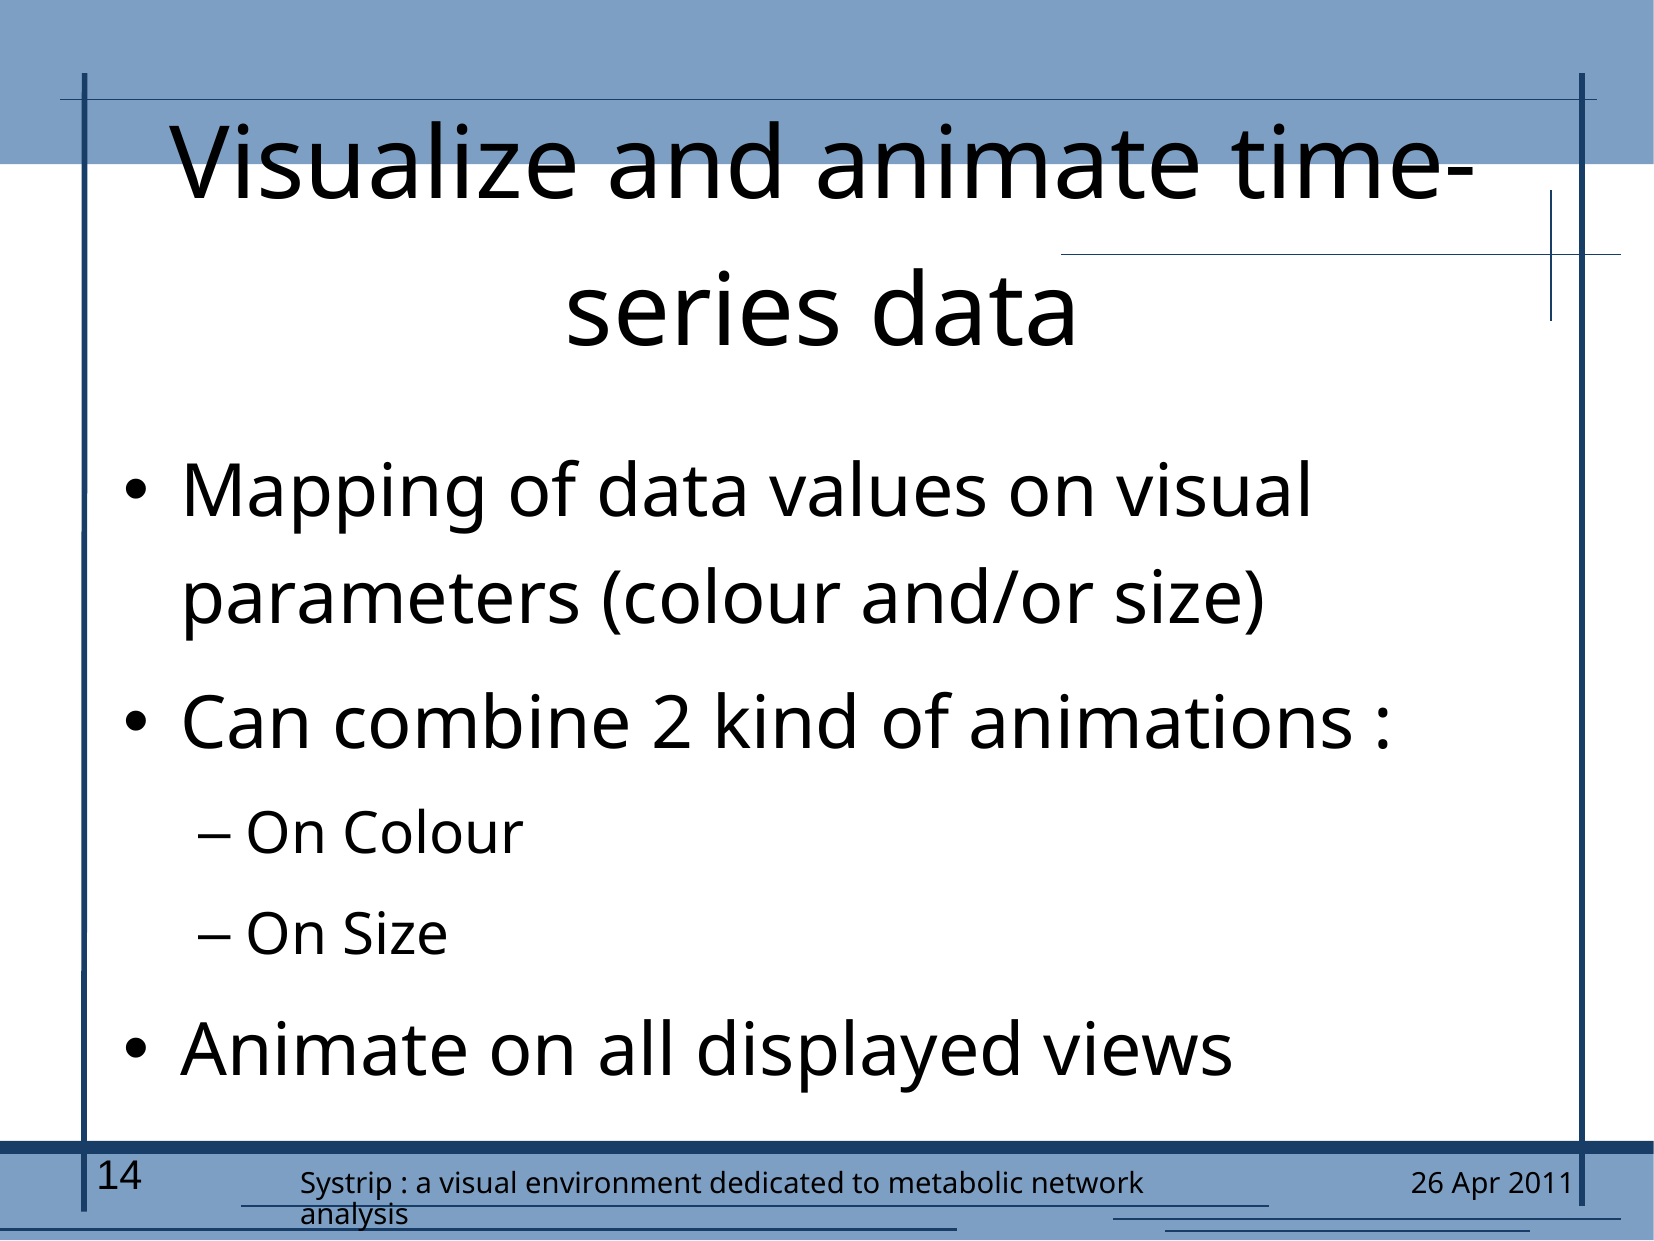

# Visualize and animate time-series data
Mapping of data values on visual parameters (colour and/or size)
Can combine 2 kind of animations :
On Colour
On Size
Animate on all displayed views
Systrip : a visual environment dedicated to metabolic network analysis
26 Apr 2011